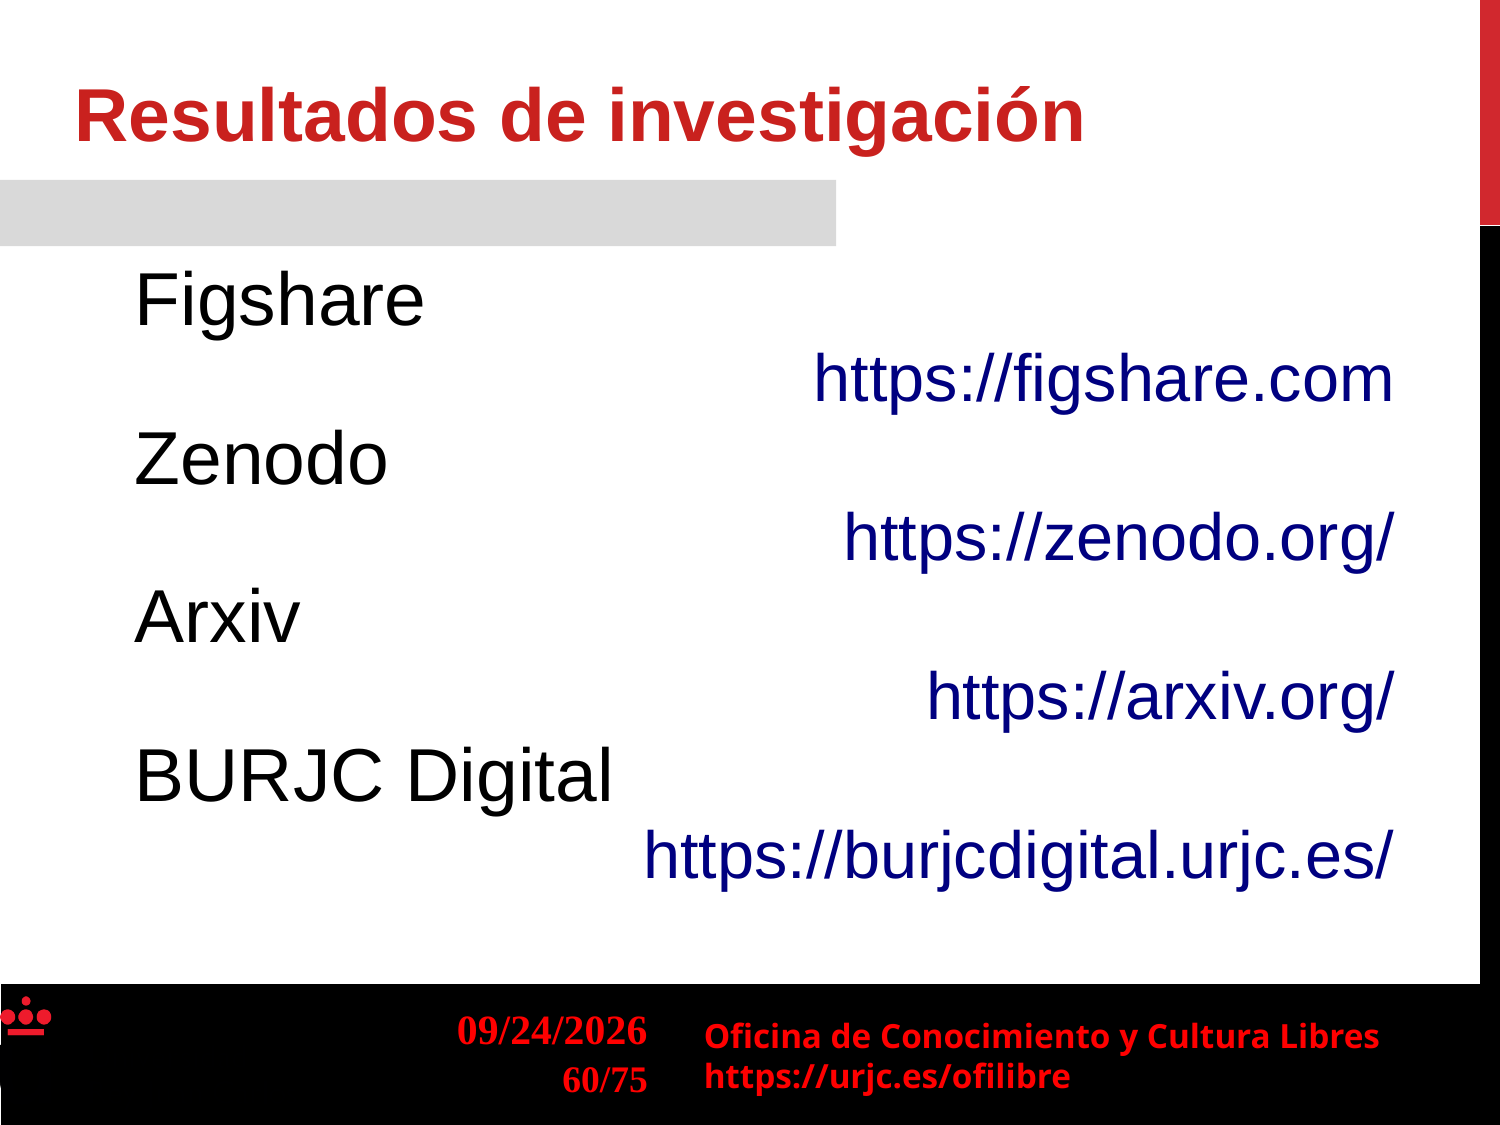

#
Resultados de investigación
Figshare
https://figshare.com
Zenodo
https://zenodo.org/
Arxiv
https://arxiv.org/
BURJC Digital
https://burjcdigital.urjc.es/